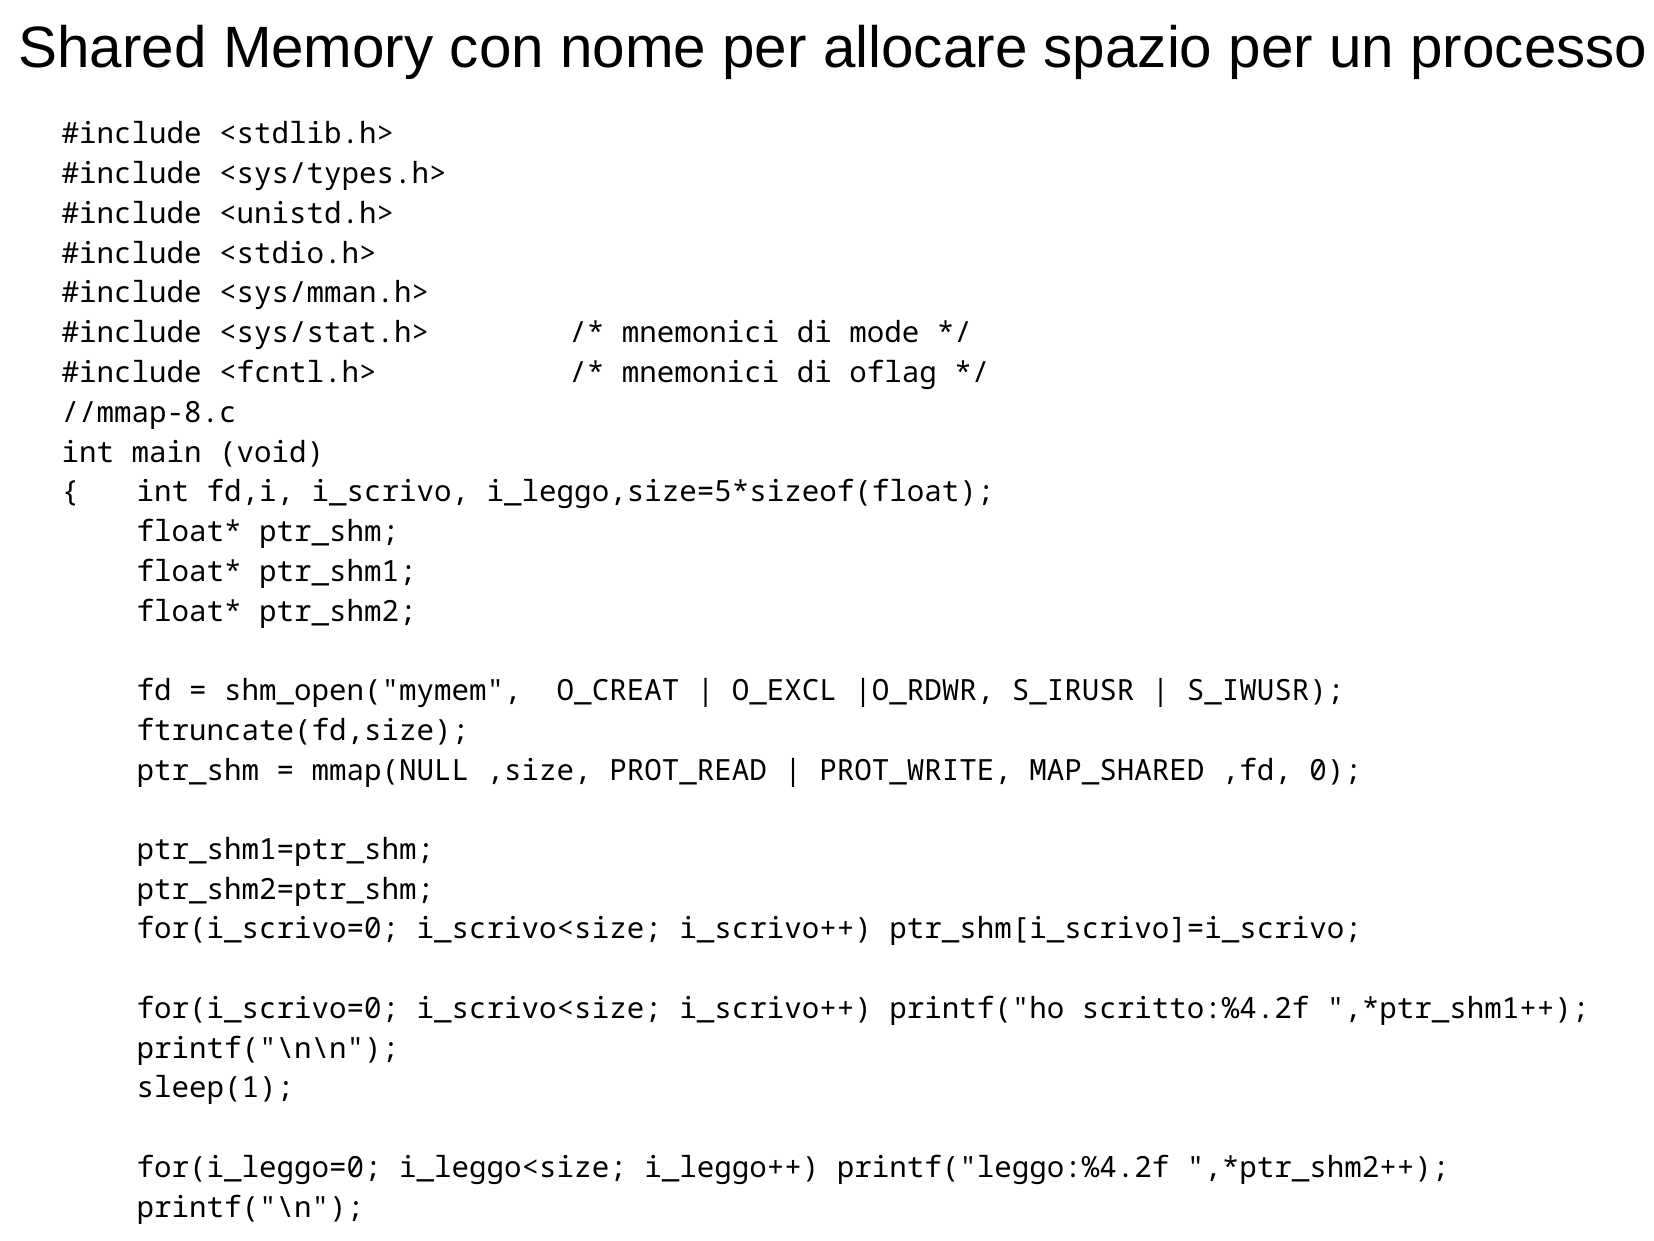

Shared Memory con nome per allocare spazio per un processo
#include <stdlib.h>
#include <sys/types.h>
#include <unistd.h>
#include <stdio.h>
#include <sys/mman.h>
#include <sys/stat.h> /* mnemonici di mode */
#include <fcntl.h> /* mnemonici di oflag */
//mmap-8.c
int main (void)
{ 	int fd,i, i_scrivo, i_leggo,size=5*sizeof(float);
	float* ptr_shm;
	float* ptr_shm1;
	float* ptr_shm2;
	fd = shm_open("mymem", O_CREAT | O_EXCL |O_RDWR, S_IRUSR | S_IWUSR);
 	ftruncate(fd,size);
 	ptr_shm = mmap(NULL ,size, PROT_READ | PROT_WRITE, MAP_SHARED ,fd, 0);
	ptr_shm1=ptr_shm;
	ptr_shm2=ptr_shm;
	for(i_scrivo=0; i_scrivo<size; i_scrivo++) ptr_shm[i_scrivo]=i_scrivo;
	for(i_scrivo=0; i_scrivo<size; i_scrivo++) printf("ho scritto:%4.2f ",*ptr_shm1++);
	printf("\n\n");
	sleep(1);
	for(i_leggo=0; i_leggo<size; i_leggo++) printf("leggo:%4.2f ",*ptr_shm2++);
	printf("\n");
	munmap(ptr_shm, size);
	shm_unlink("mymem");
	return(0);
}